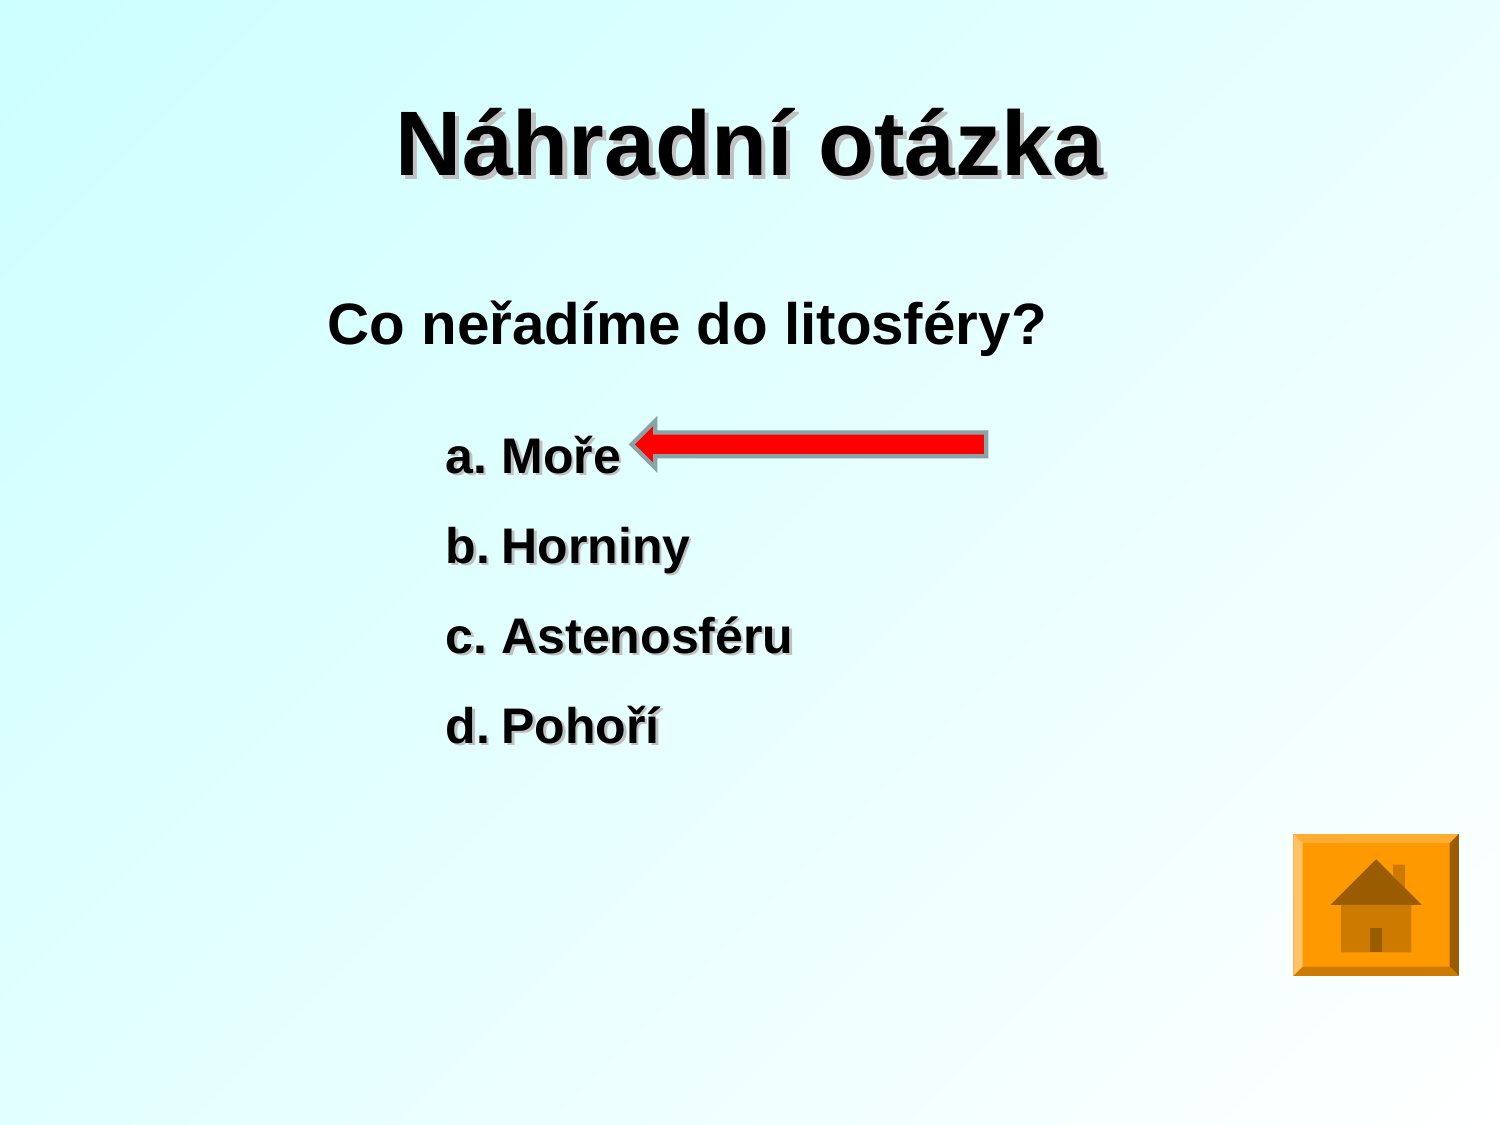

# Náhradní otázka
Co neřadíme do litosféry?
Moře
Horniny
Astenosféru
Pohoří